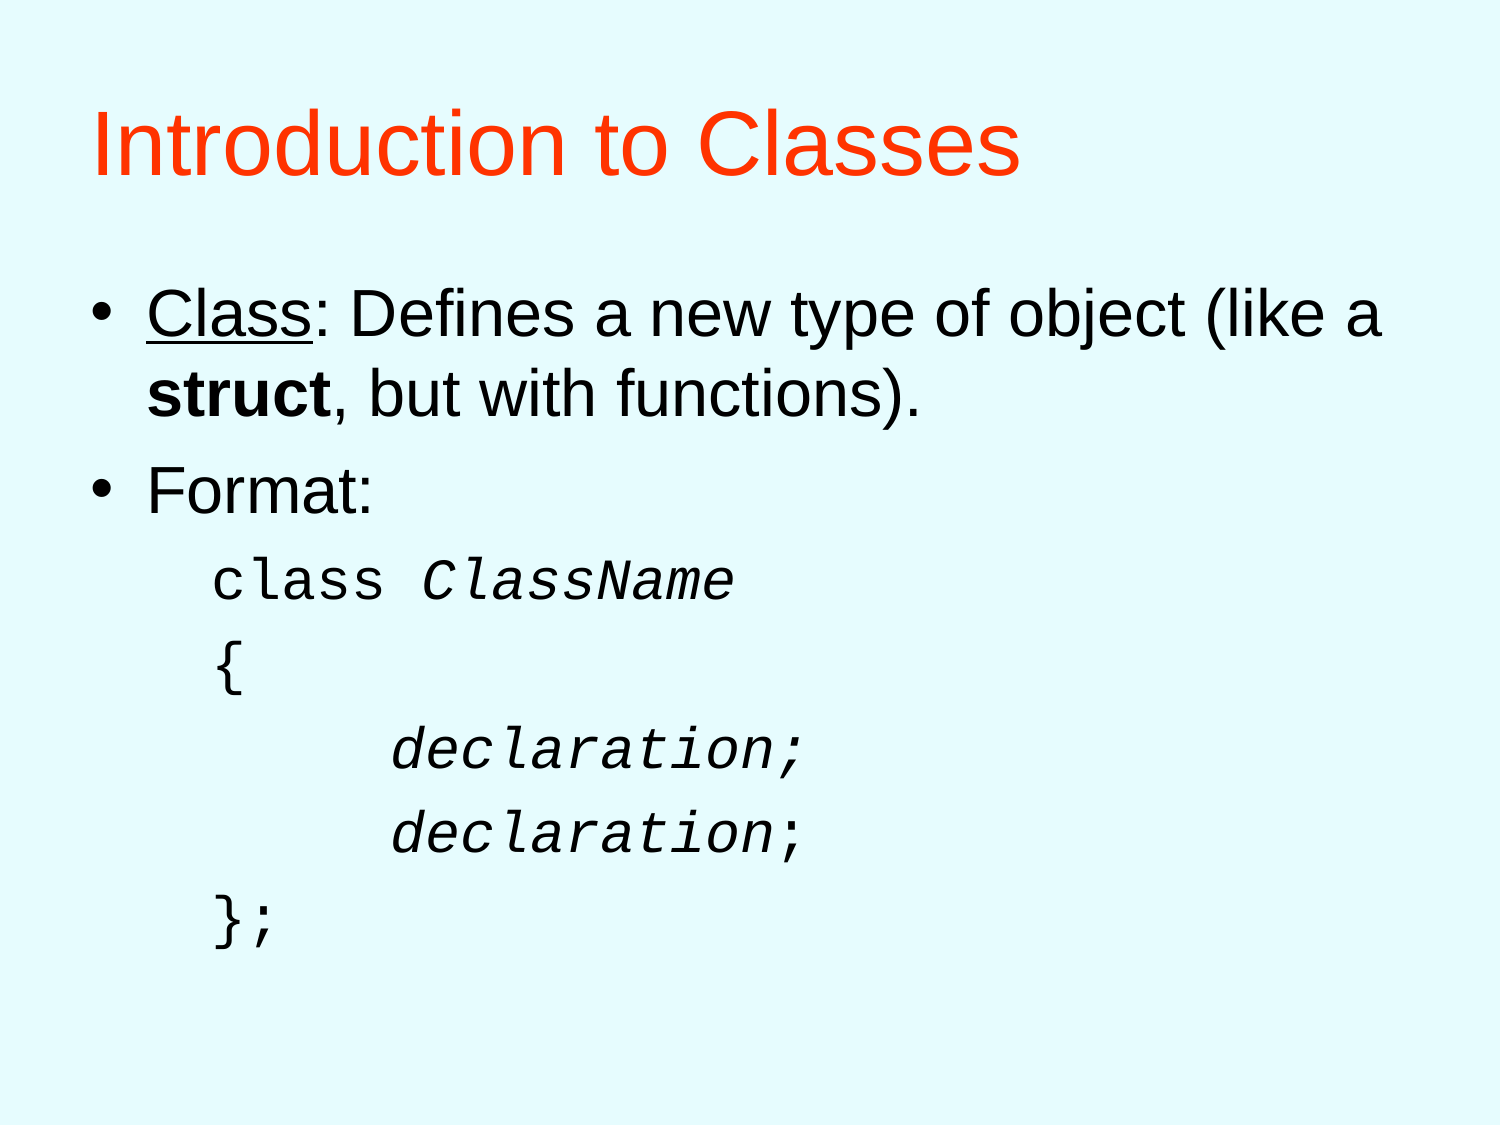

# Introduction to Classes
Class: Defines a new type of object (like a struct, but with functions).
Format:
	class ClassName
	{
			declaration;
			declaration;
	};